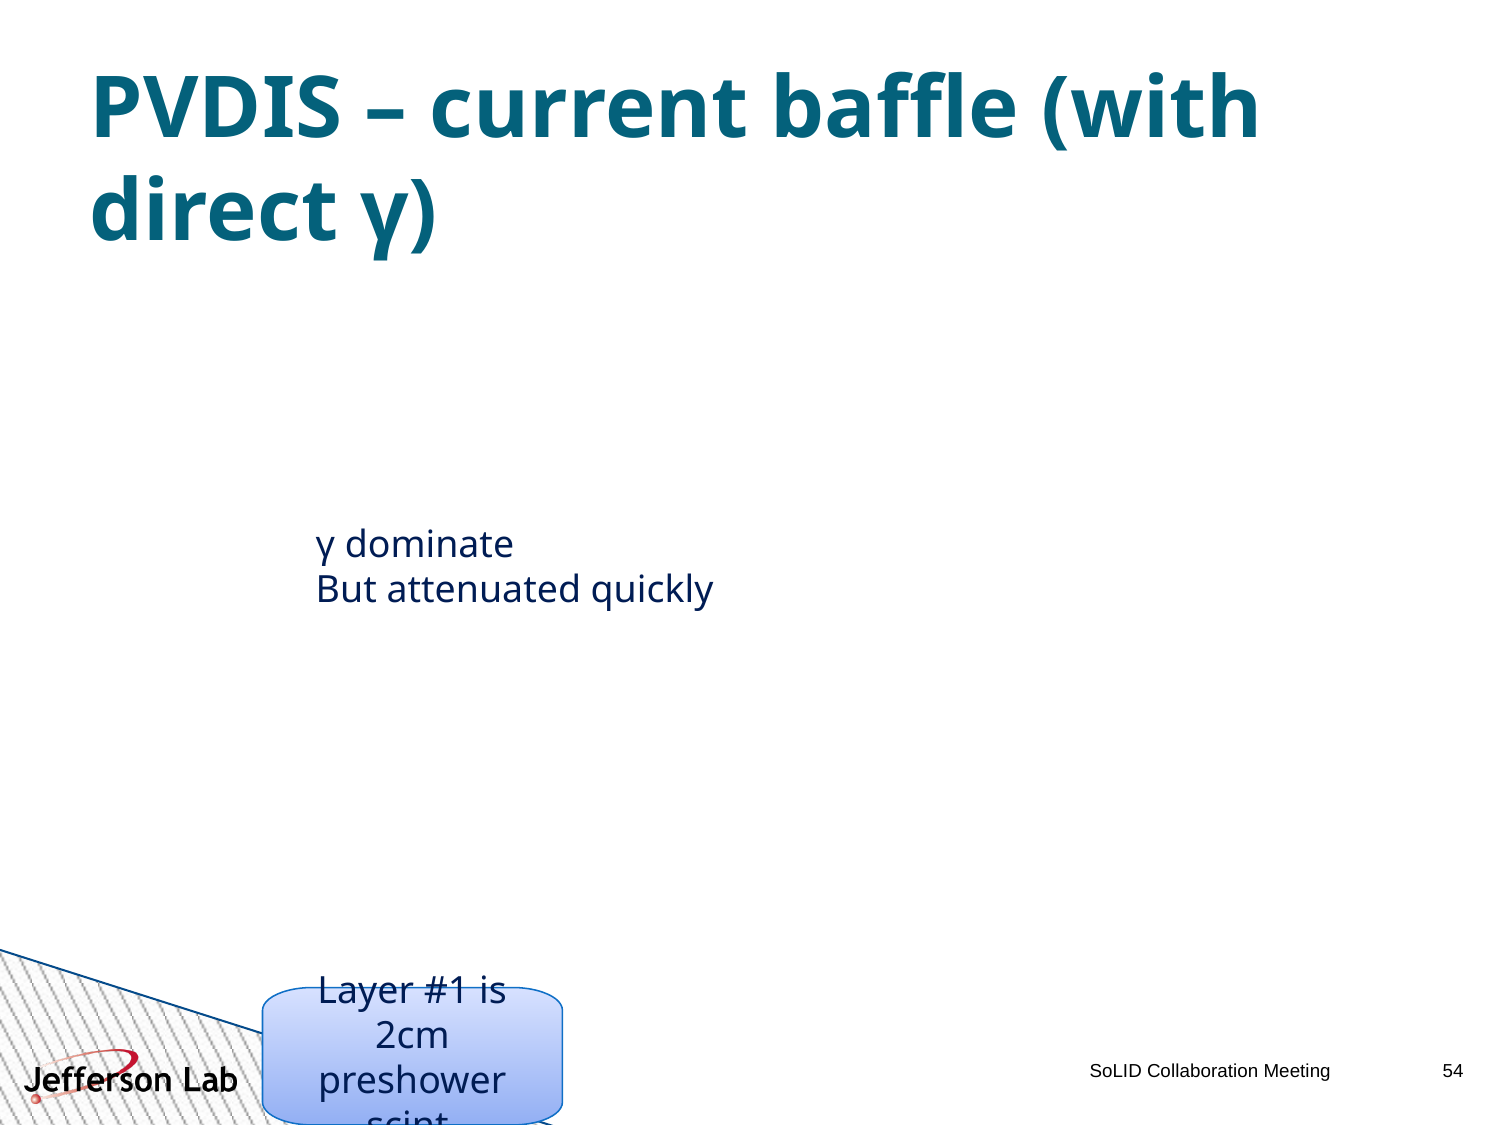

PVDIS – current baffle (with direct γ)
γ dominate
But attenuated quickly
Layer #1 is 2cm preshower scint.
SoLID Collaboration Meeting